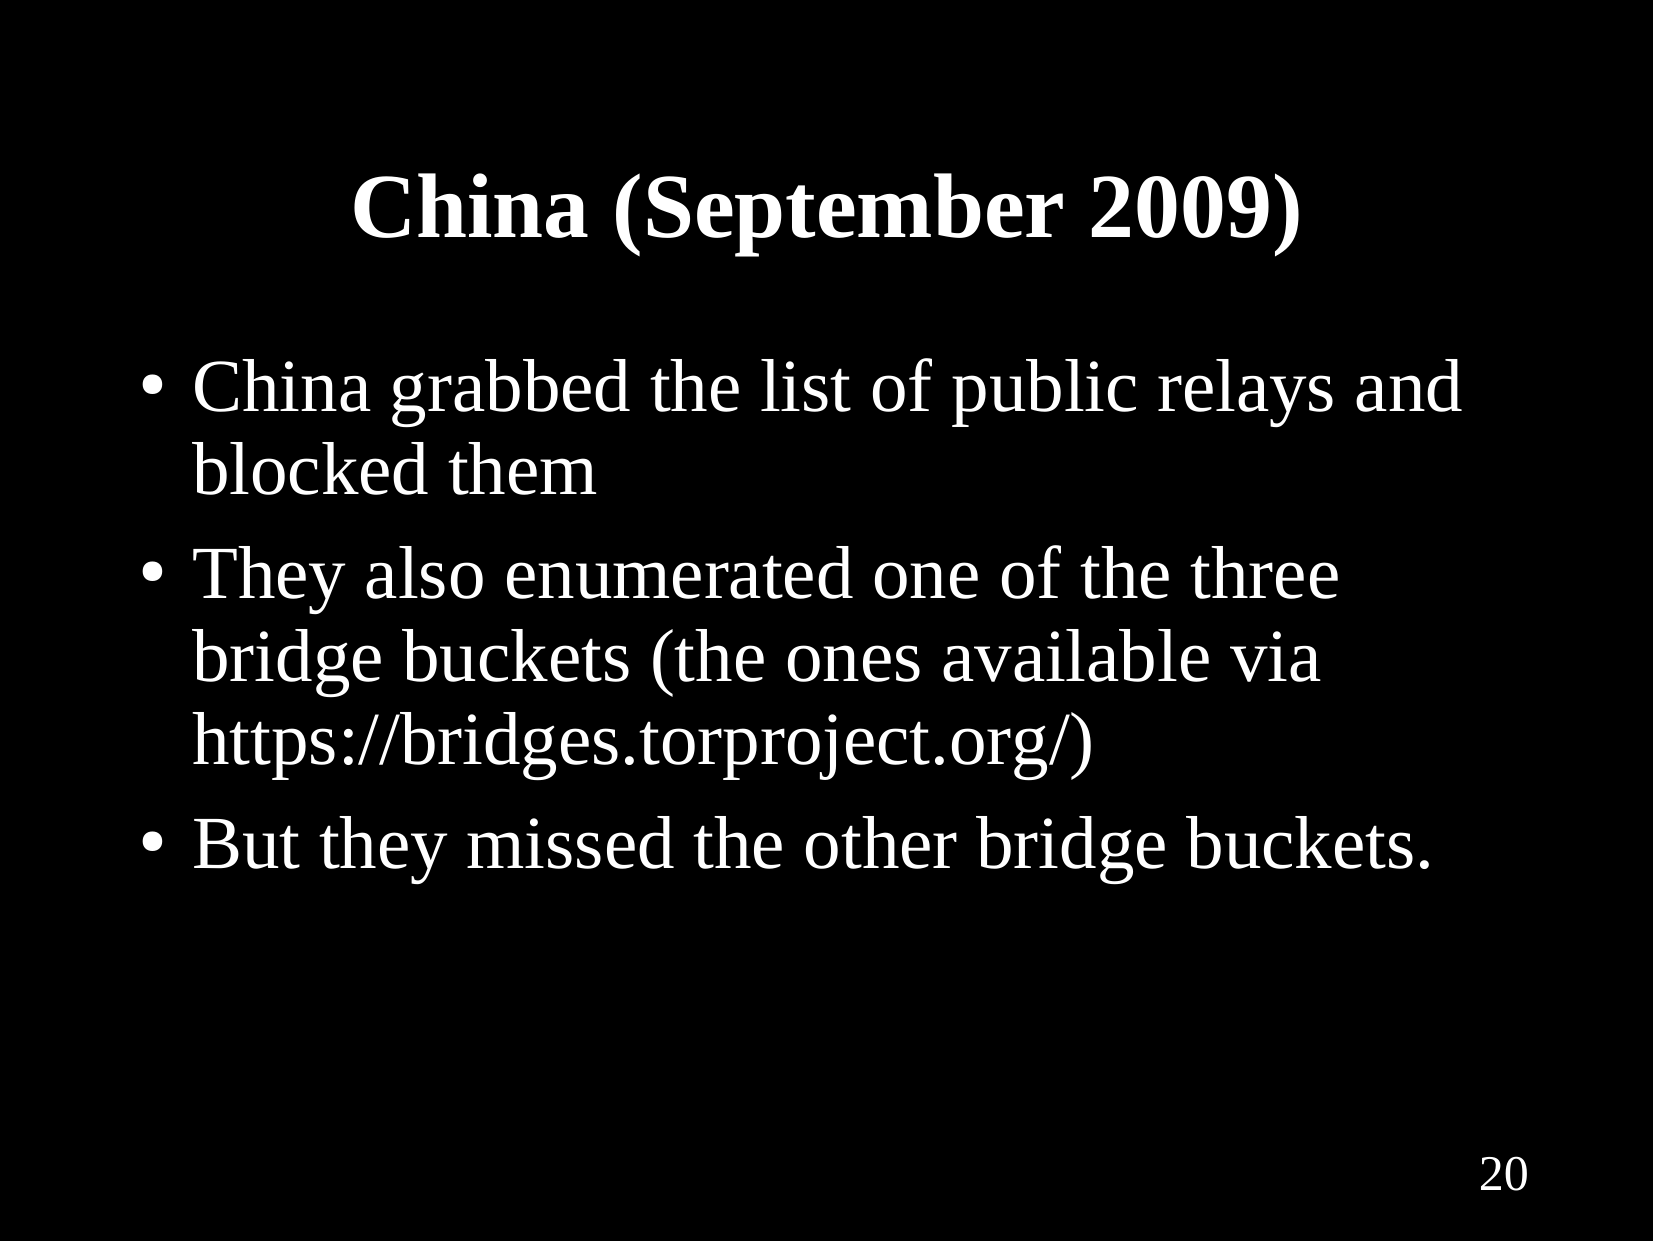

# China (September 2009)
China grabbed the list of public relays and blocked them
They also enumerated one of the three bridge buckets (the ones available via https://bridges.torproject.org/)
But they missed the other bridge buckets.